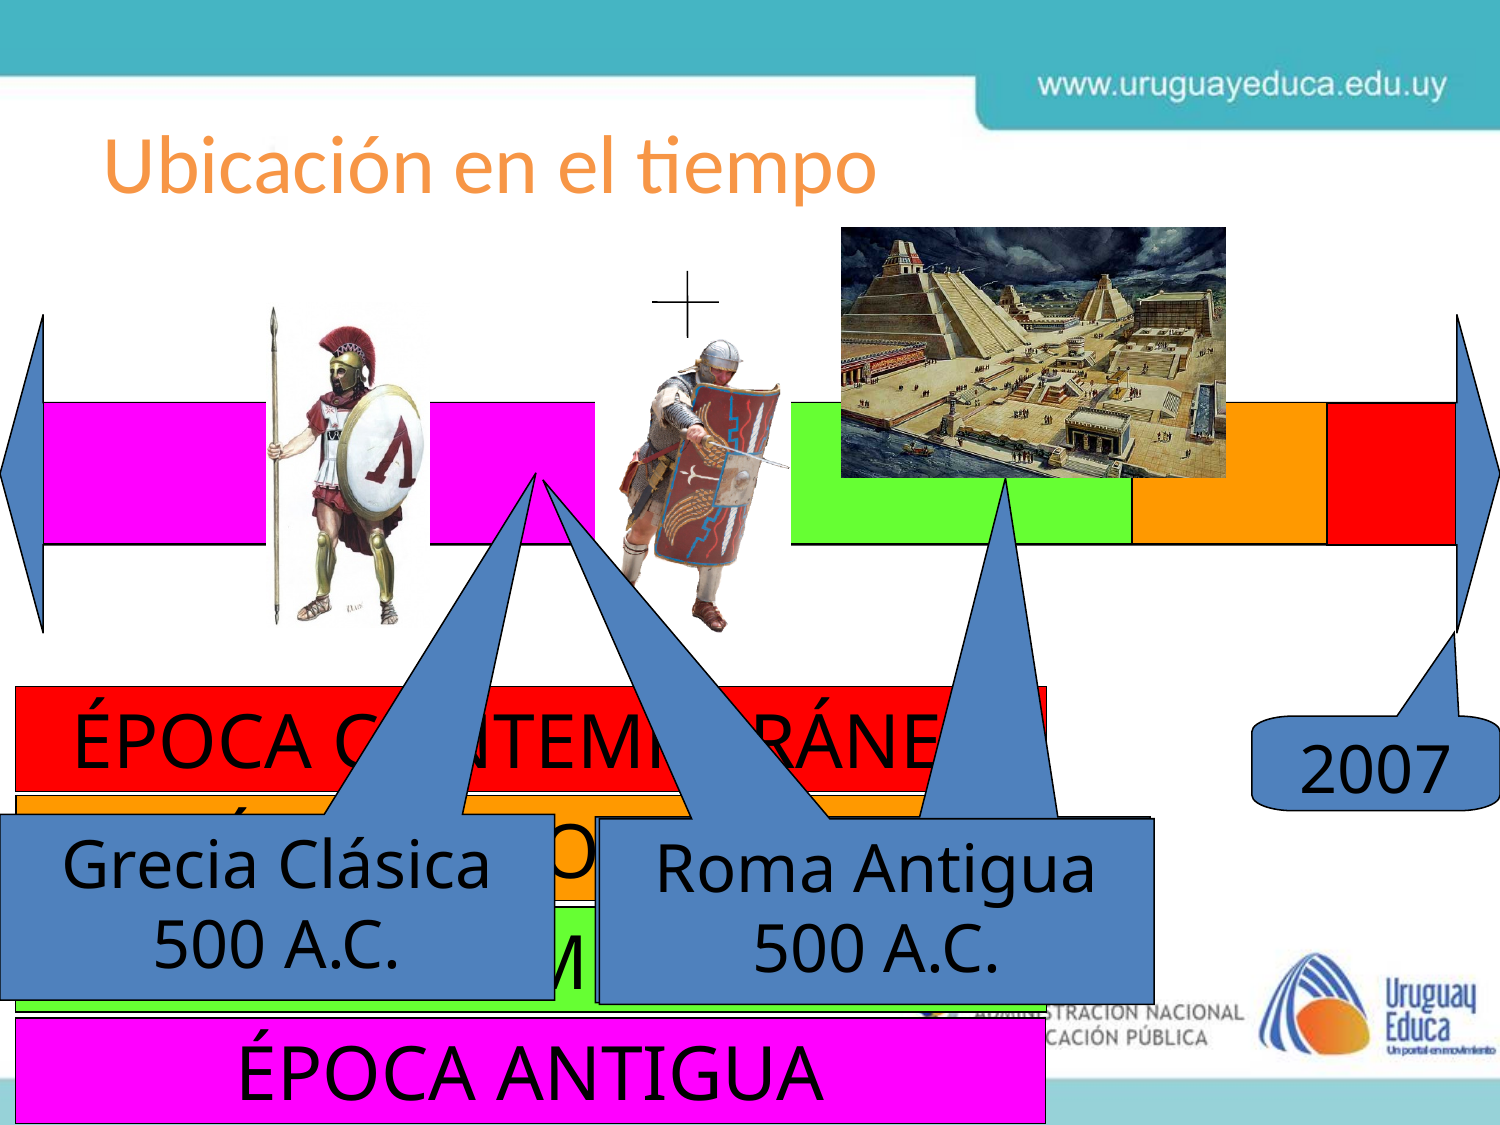

# Ubicación en el tiempo
ÉPOCA CONTEMPORÁNEA
2007
ÉPOCA MODERNA
Grecia Clásica
500 A.C.
Imperio Azteca
1325 D.C.
Roma Antigua
500 A.C.
EDAD MEDIA
ÉPOCA ANTIGUA